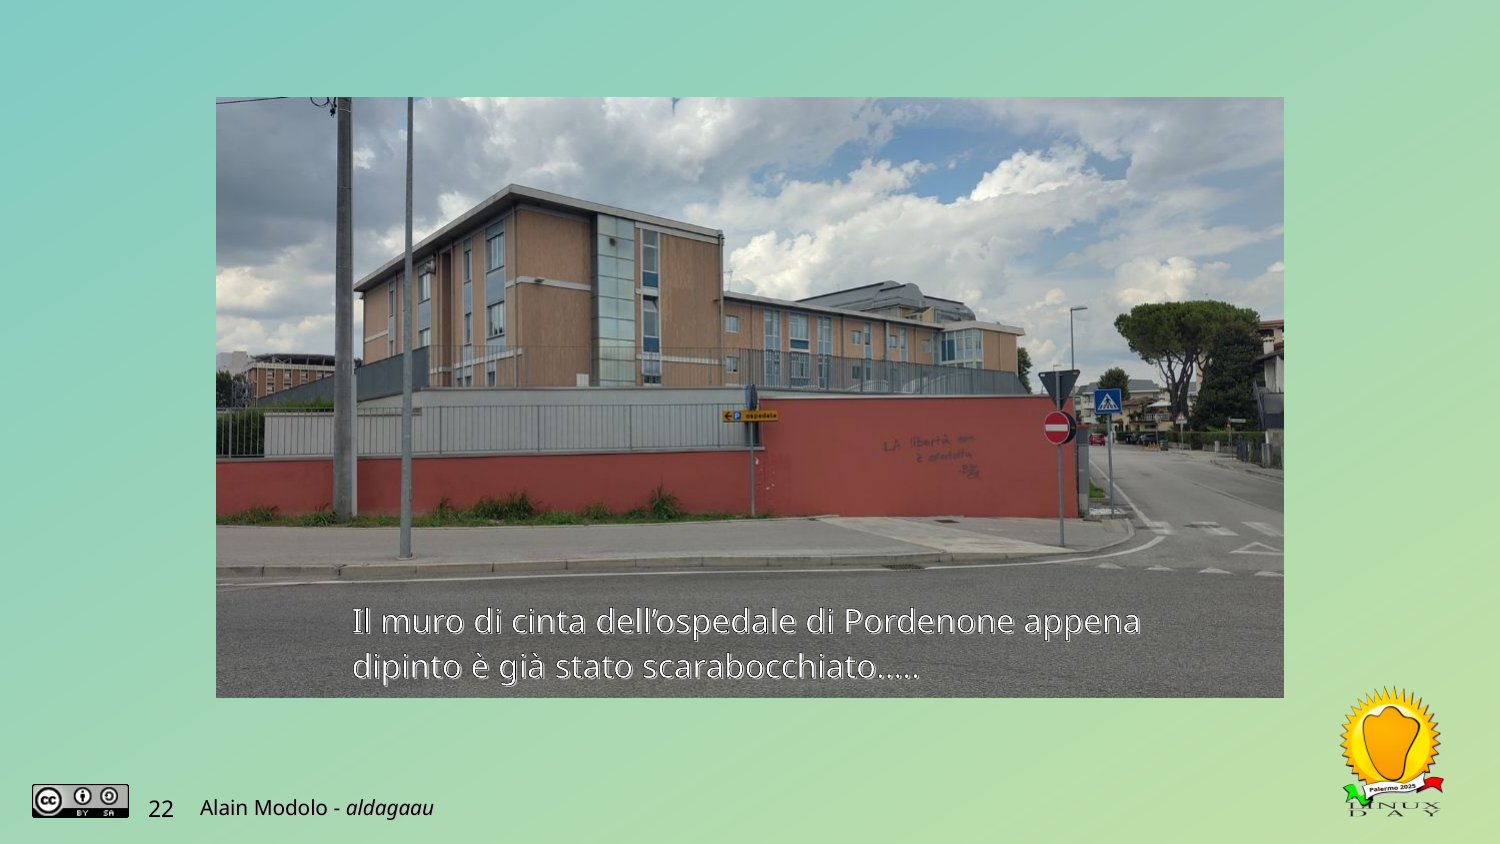

Il muro di cinta dell’ospedale di Pordenone appena dipinto è già stato scarabocchiato…..